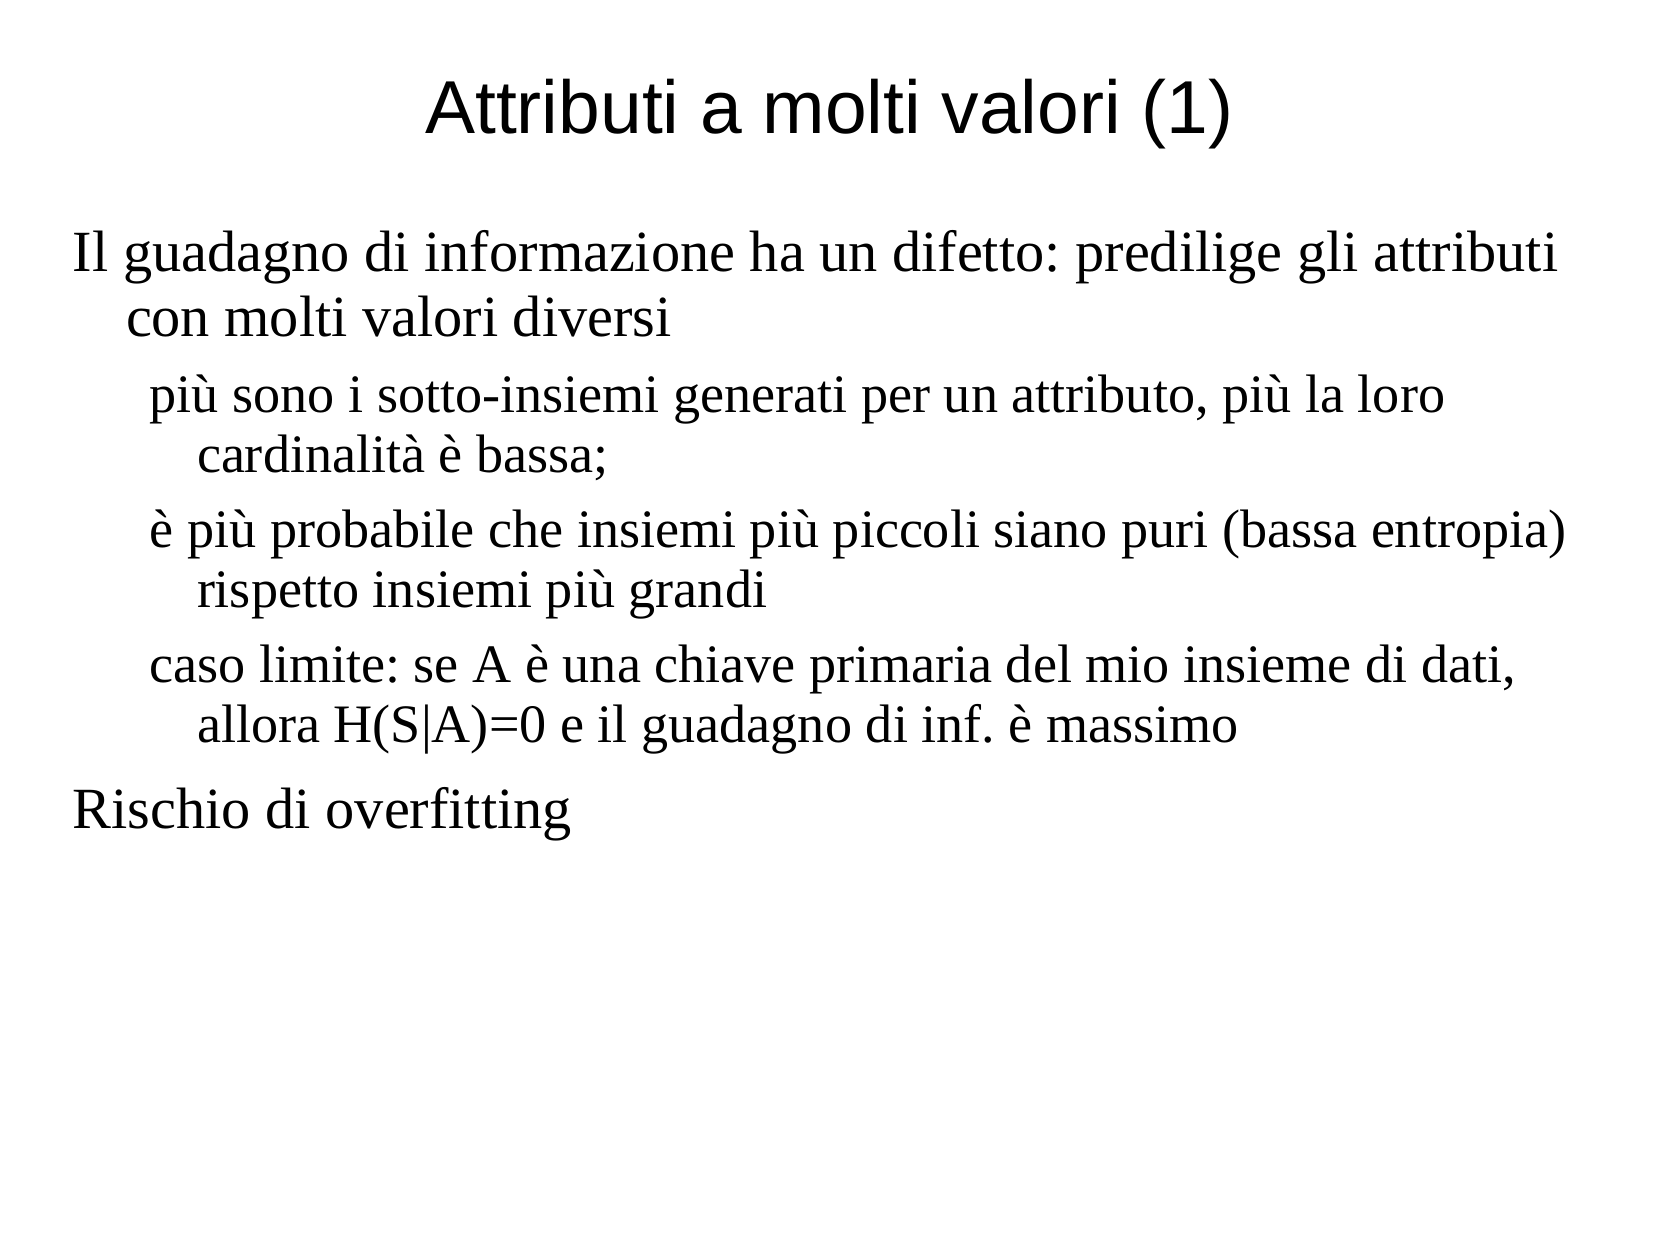

# Attributi a molti valori (1)
Il guadagno di informazione ha un difetto: predilige gli attributi con molti valori diversi
più sono i sotto-insiemi generati per un attributo, più la loro cardinalità è bassa;
è più probabile che insiemi più piccoli siano puri (bassa entropia) rispetto insiemi più grandi
caso limite: se A è una chiave primaria del mio insieme di dati, allora H(S|A)=0 e il guadagno di inf. è massimo
Rischio di overfitting